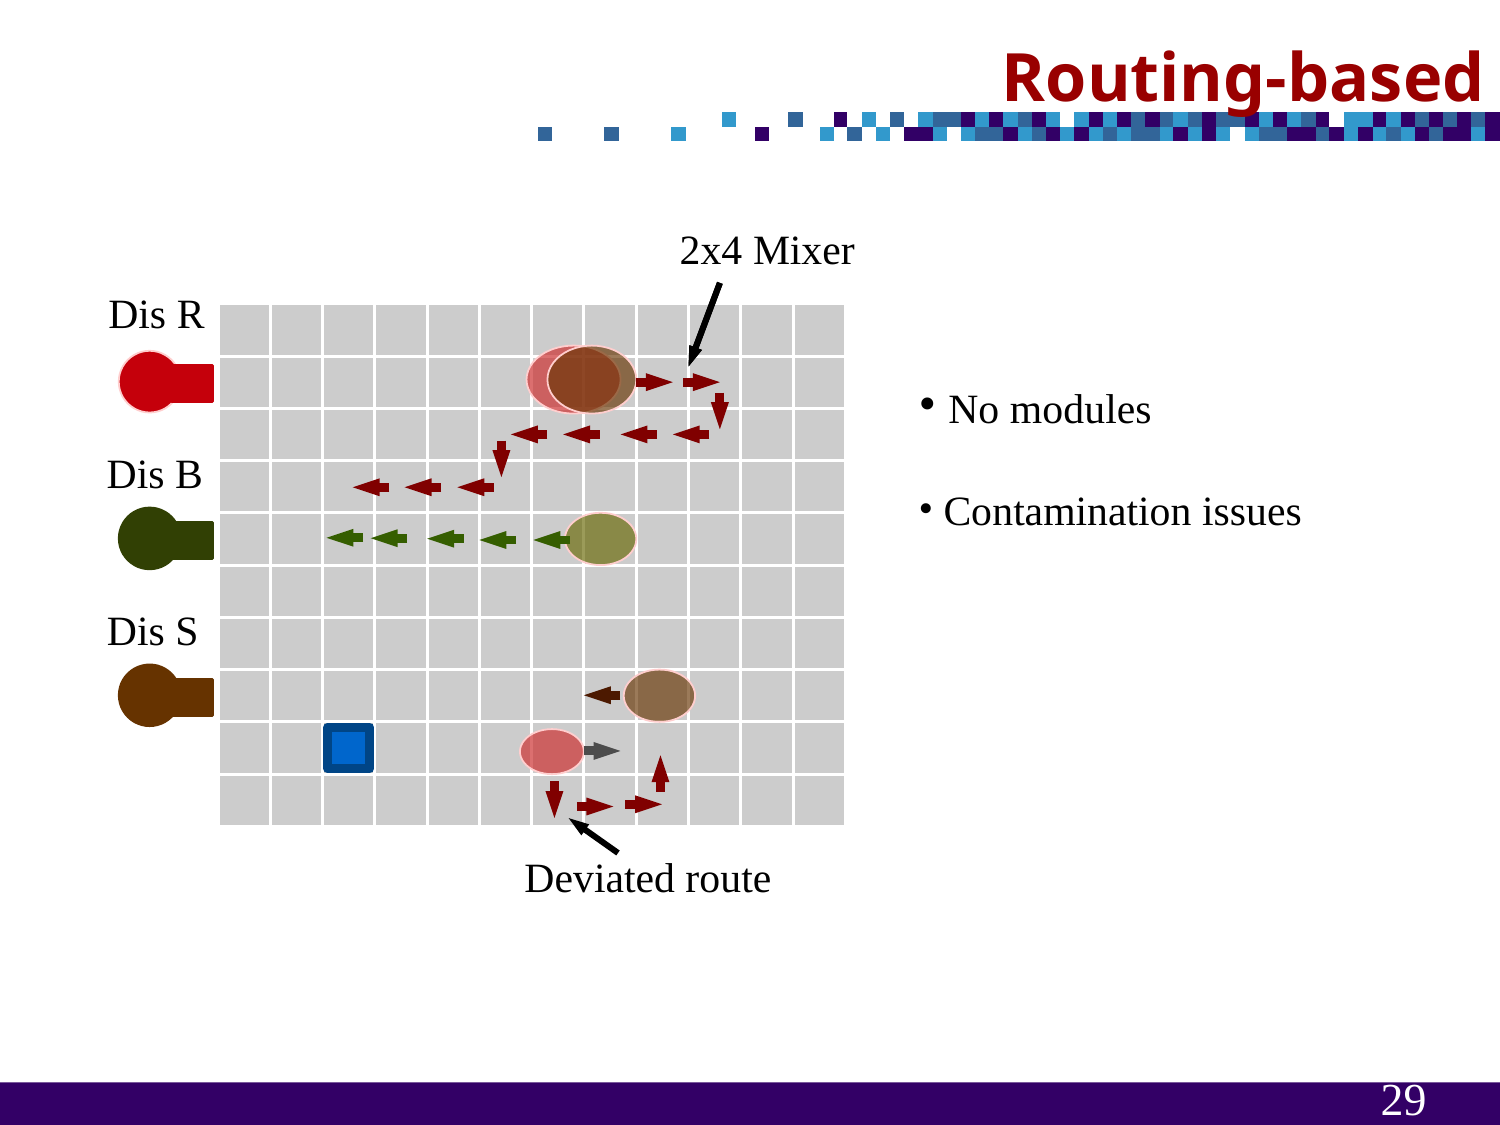

# Routing-based
2x4 Mixer
Dis R
 No modules
 Contamination issues
Dis B
Dis S
Deviated route